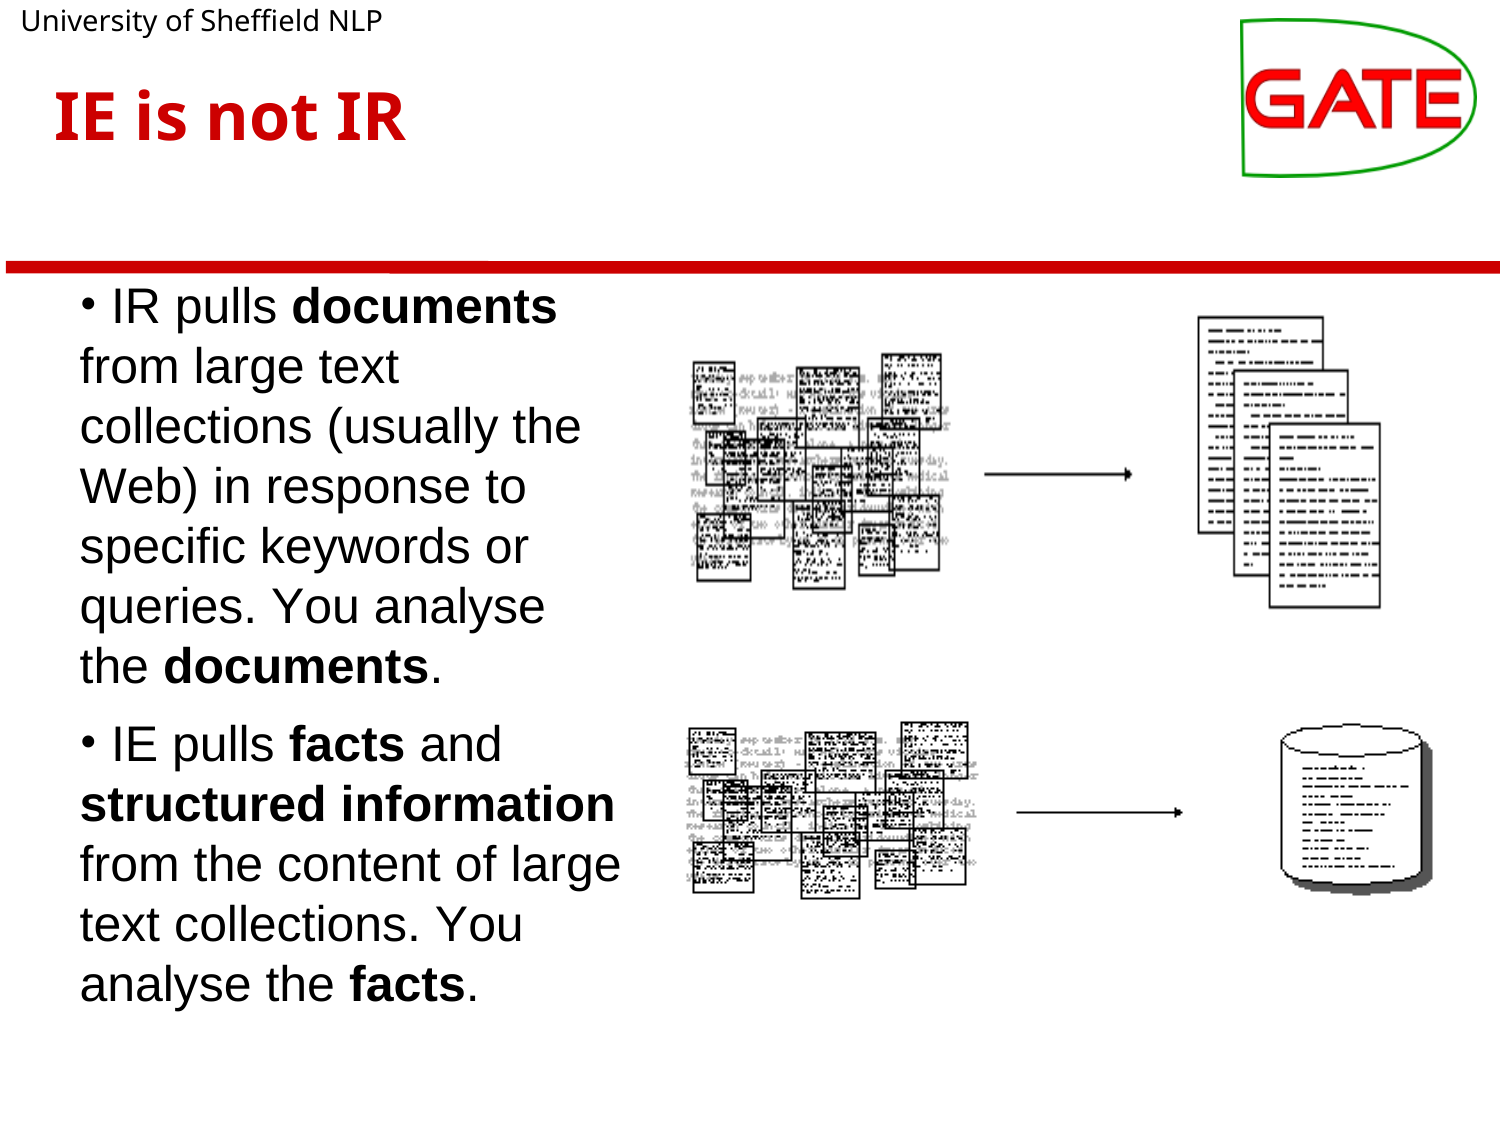

# IE is not IR
 IR pulls documents from large text collections (usually the Web) in response to specific keywords or queries. You analyse the documents.
 IE pulls facts and structured information from the content of large text collections. You analyse the facts.